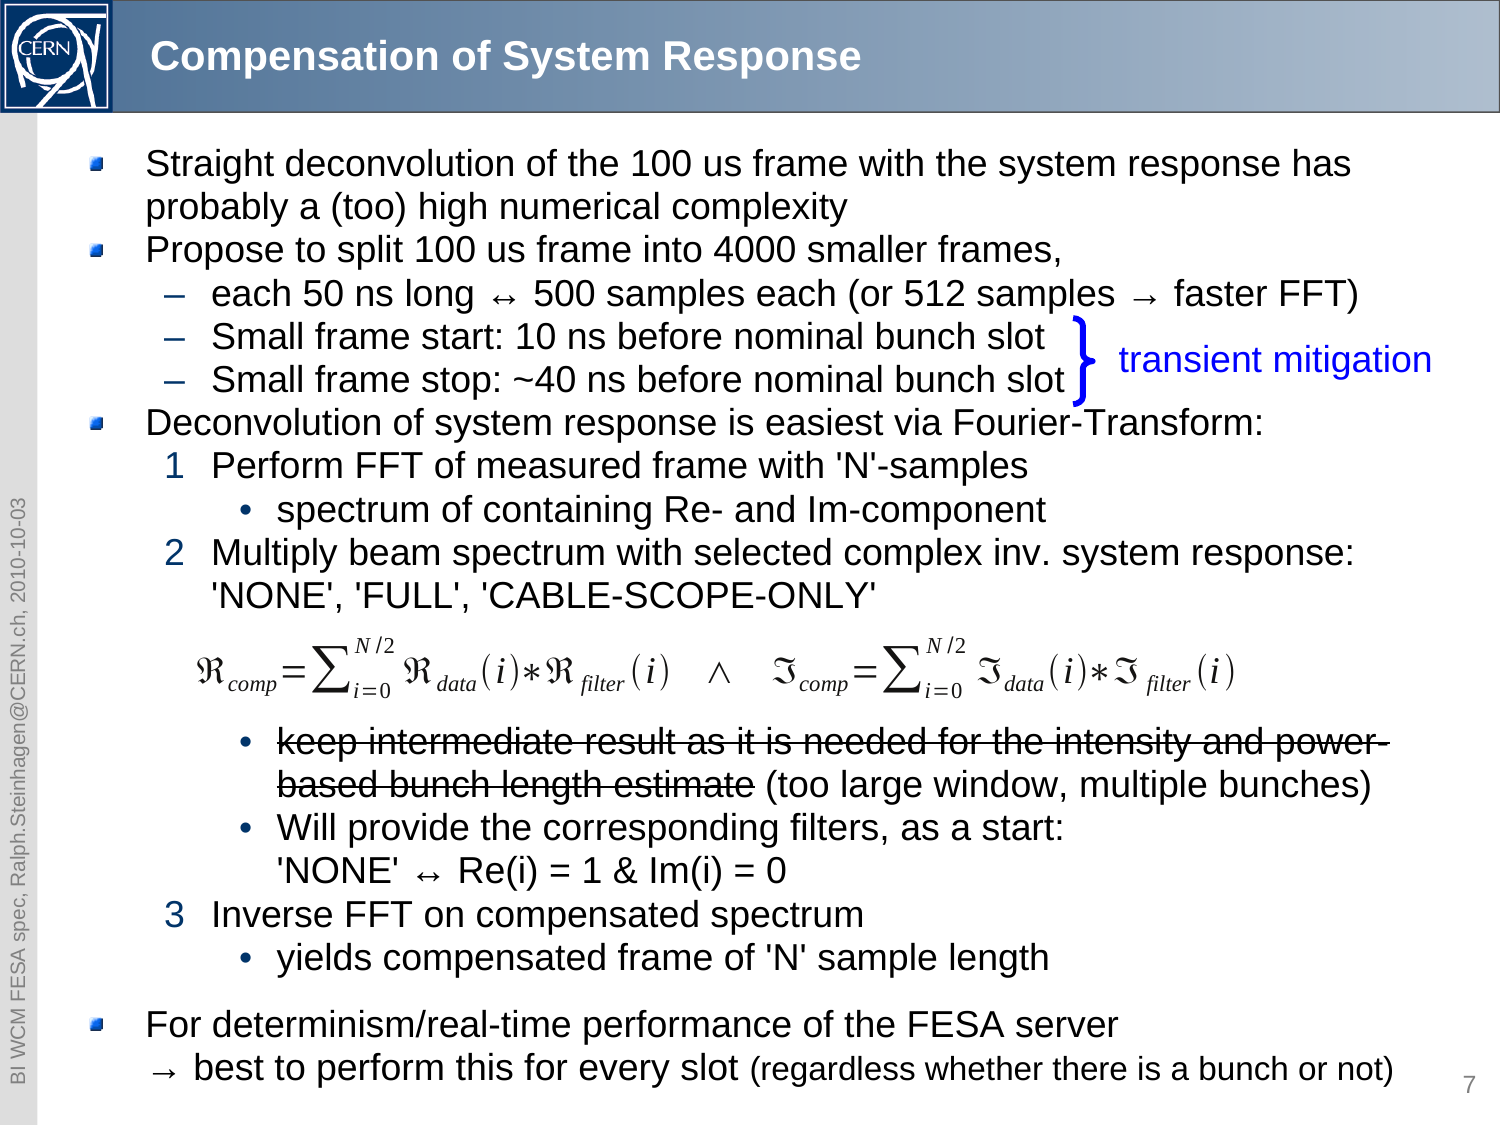

# Compensation of System Response
Straight deconvolution of the 100 us frame with the system response has probably a (too) high numerical complexity
Propose to split 100 us frame into 4000 smaller frames,
each 50 ns long ↔ 500 samples each (or 512 samples → faster FFT)
Small frame start: 10 ns before nominal bunch slot
Small frame stop: ~40 ns before nominal bunch slot
Deconvolution of system response is easiest via Fourier-Transform:
Perform FFT of measured frame with 'N'-samples
spectrum of containing Re- and Im-component
Multiply beam spectrum with selected complex inv. system response:	'NONE', 'FULL', 'CABLE-SCOPE-ONLY'
keep intermediate result as it is needed for the intensity and power-based bunch length estimate (too large window, multiple bunches)
Will provide the corresponding filters, as a start: 		 'NONE' ↔ Re(i) = 1 & Im(i) = 0
Inverse FFT on compensated spectrum
yields compensated frame of 'N' sample length
For determinism/real-time performance of the FESA server 			→ best to perform this for every slot (regardless whether there is a bunch or not)
transient mitigation